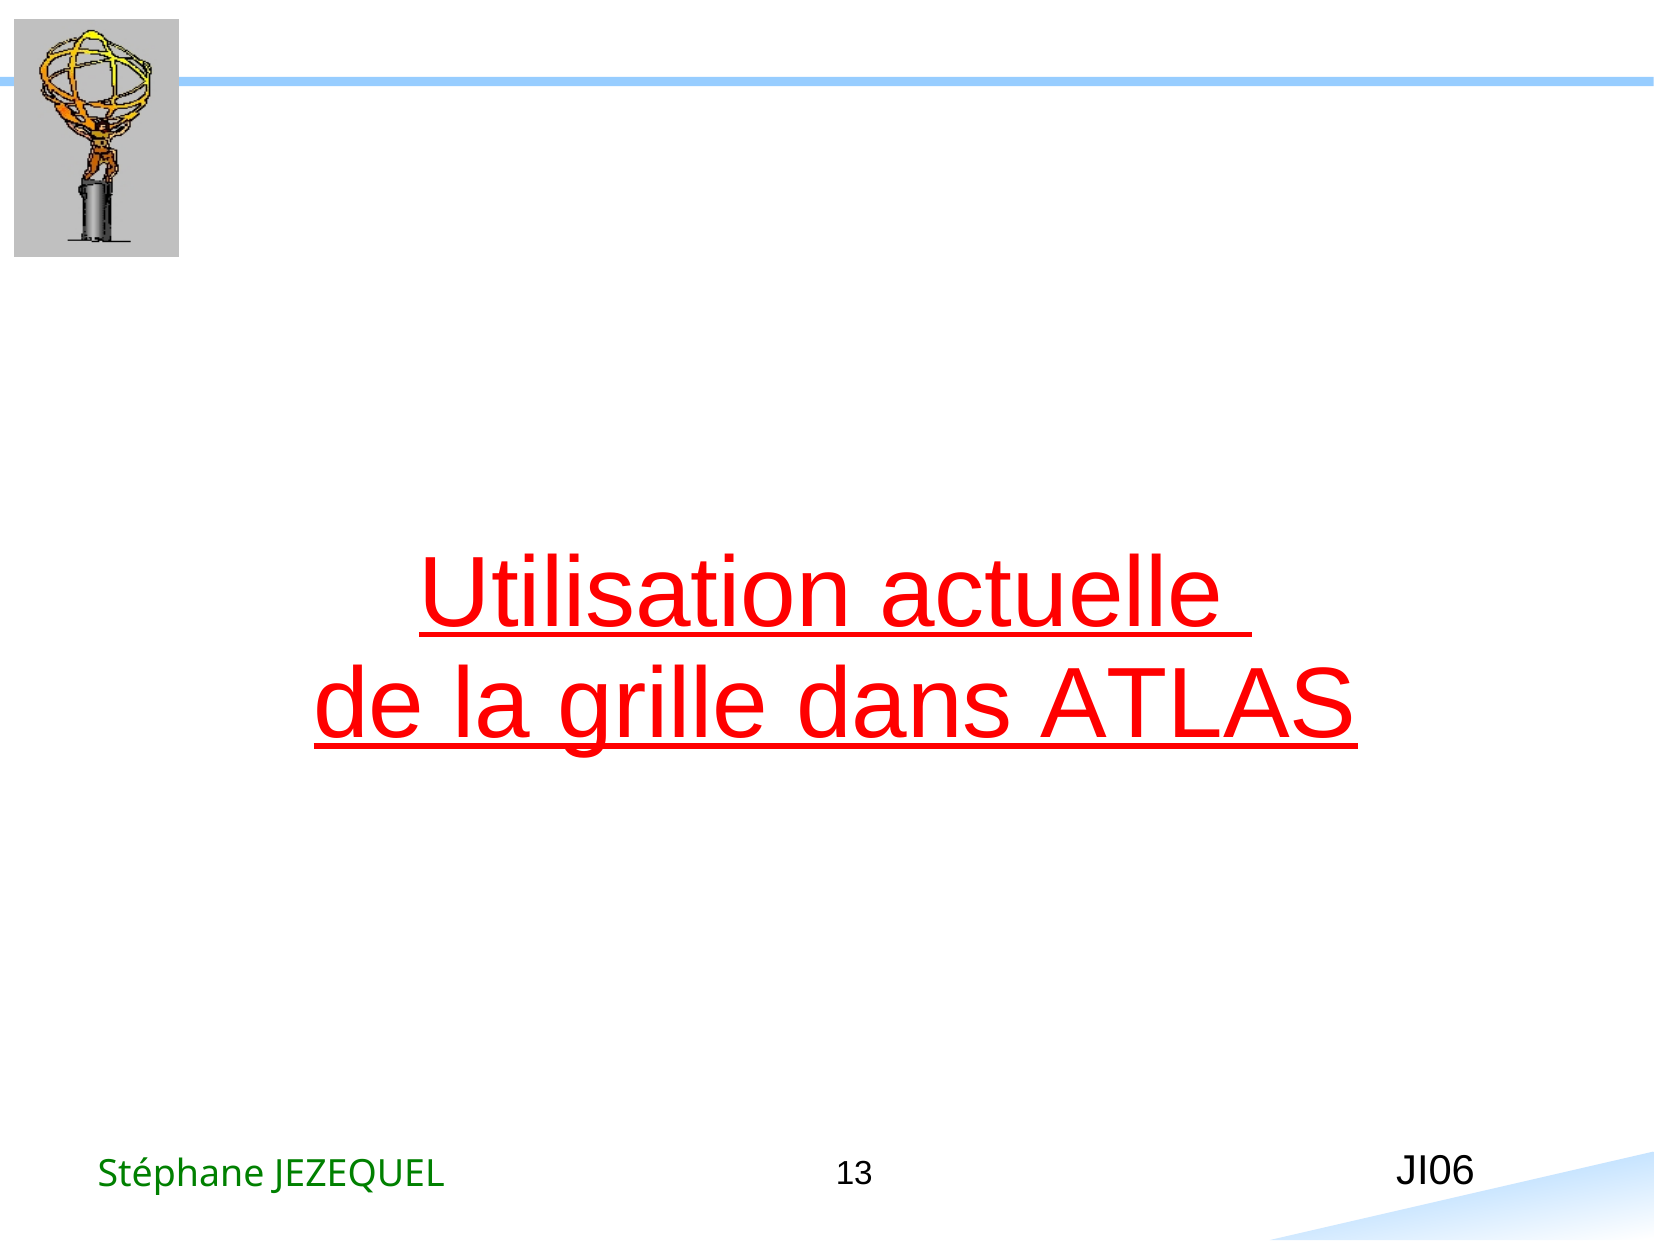

# Utilisation actuelle
de la grille dans ATLAS